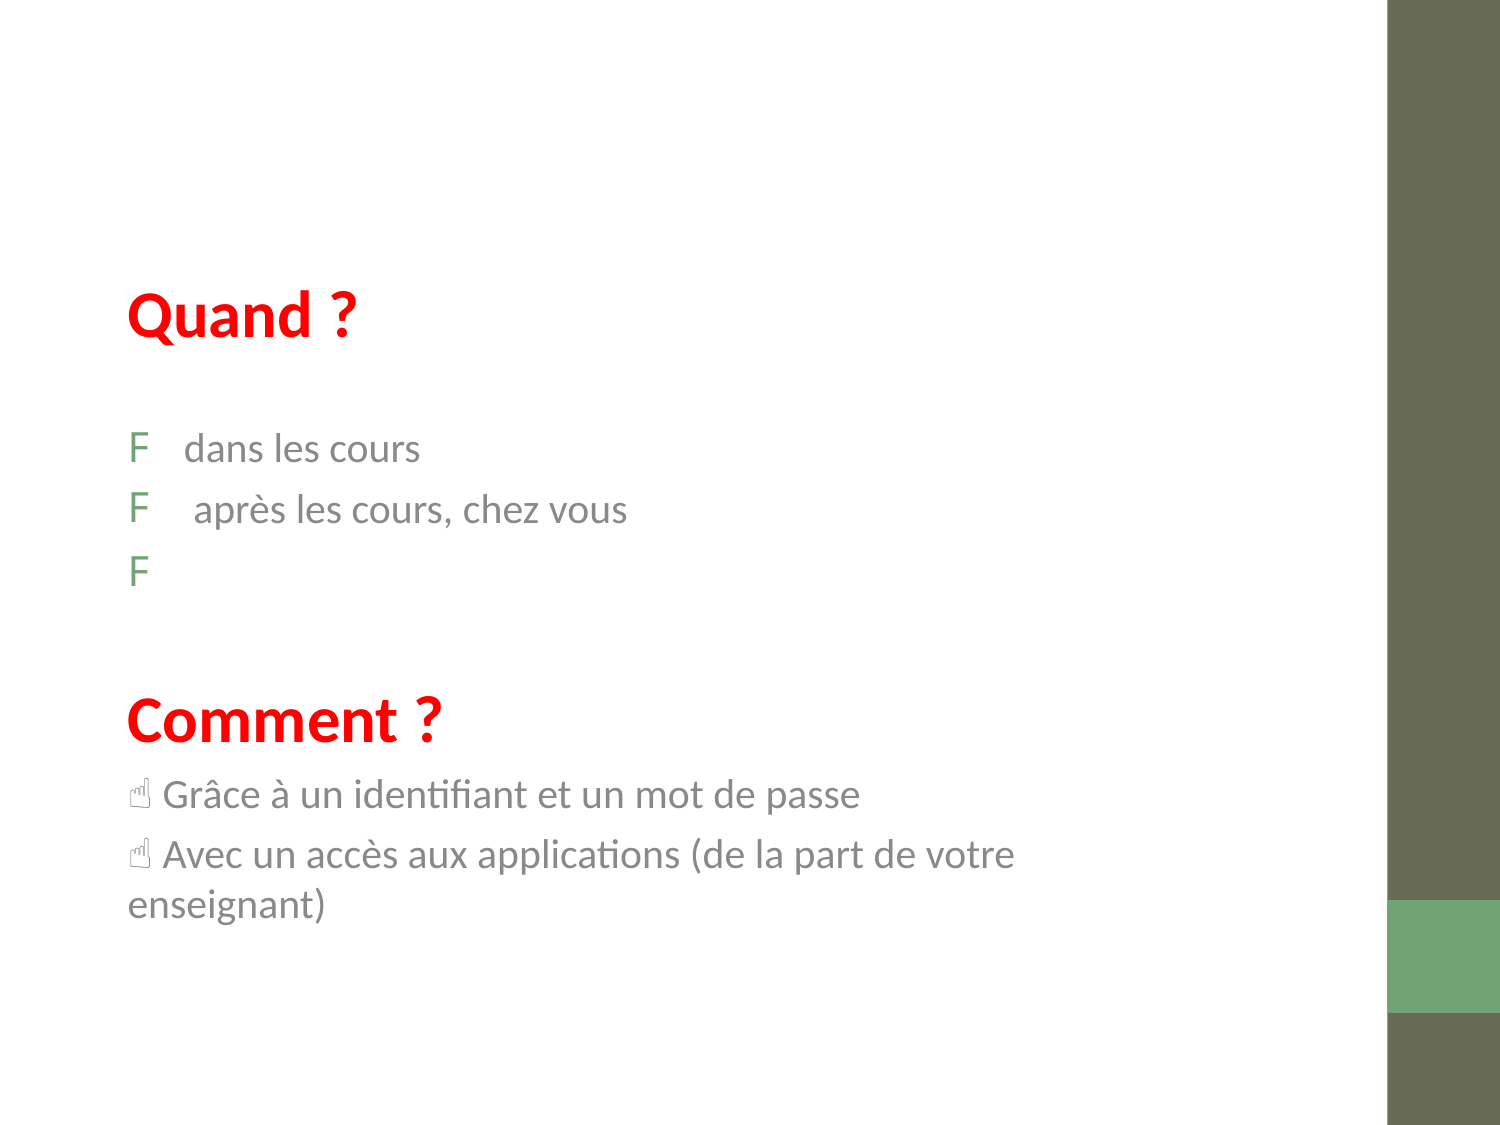

# Quand ?
dans les cours
 après les cours, chez vous
Comment ?
 Grâce à un identifiant et un mot de passe
 Avec un accès aux applications (de la part de votre enseignant)